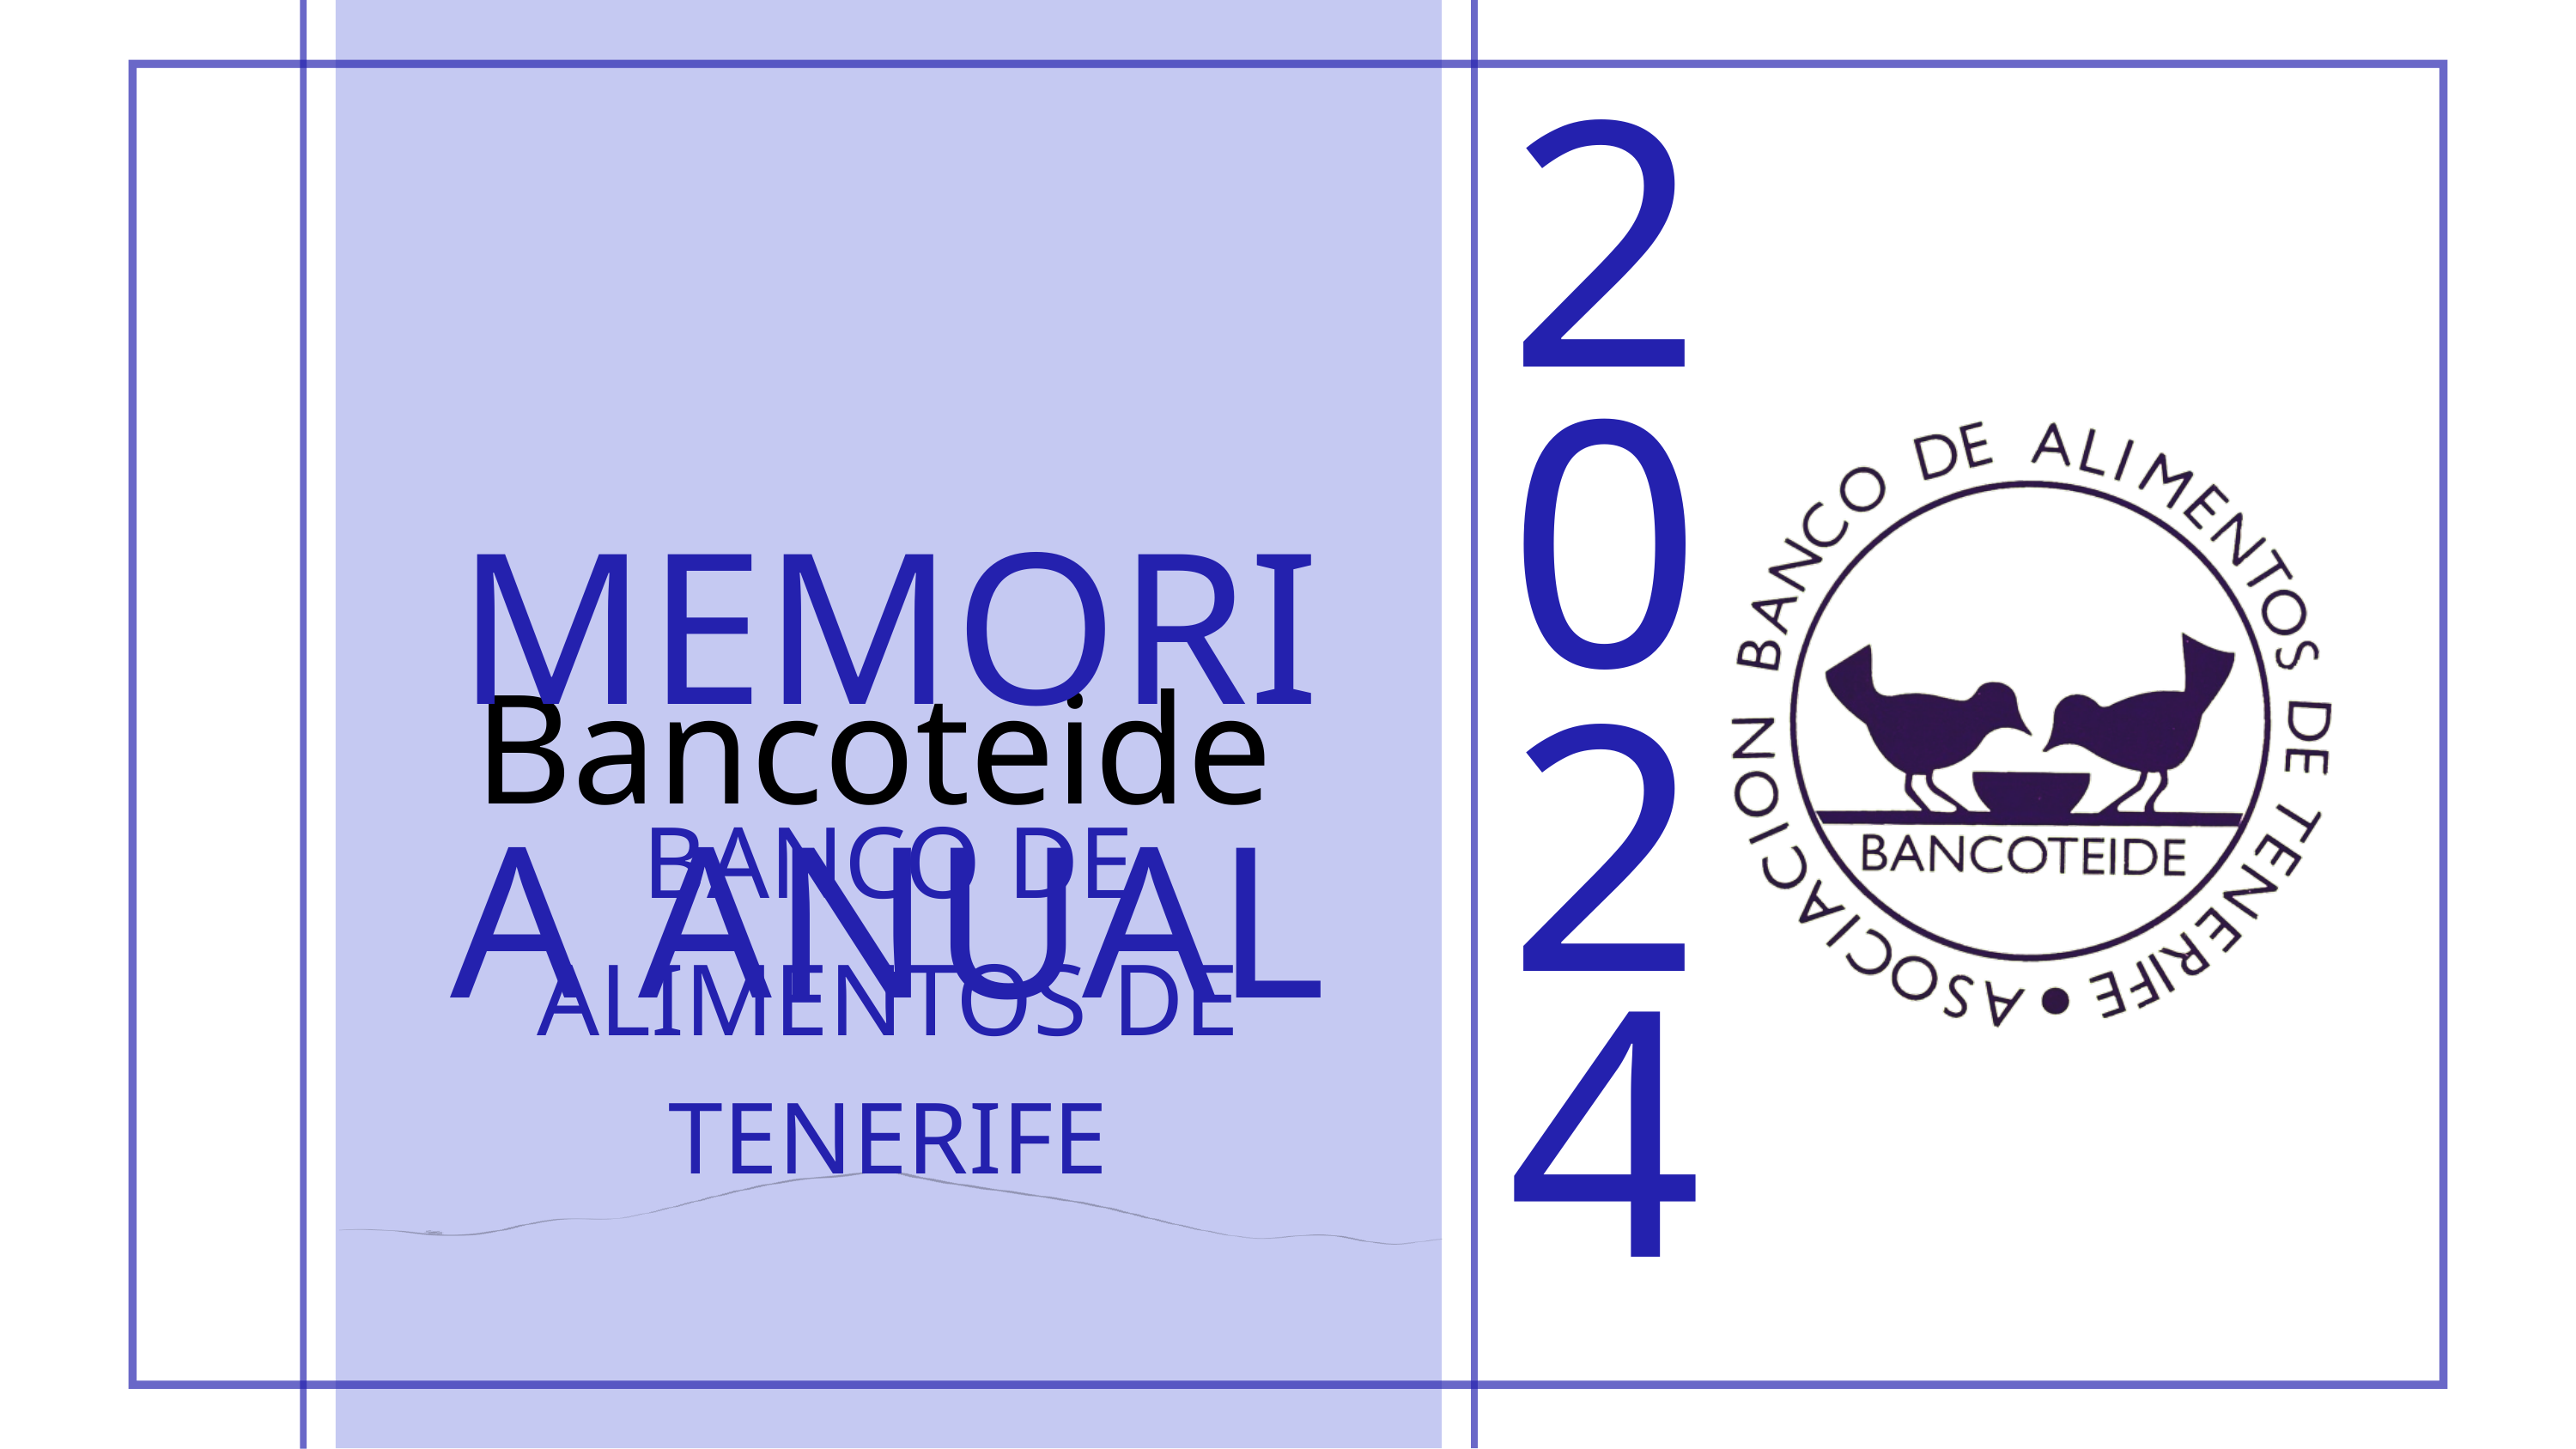

2
0
2
4
MEMORIA ANUAL
Bancoteide
BANCO DE ALIMENTOS DE TENERIFE